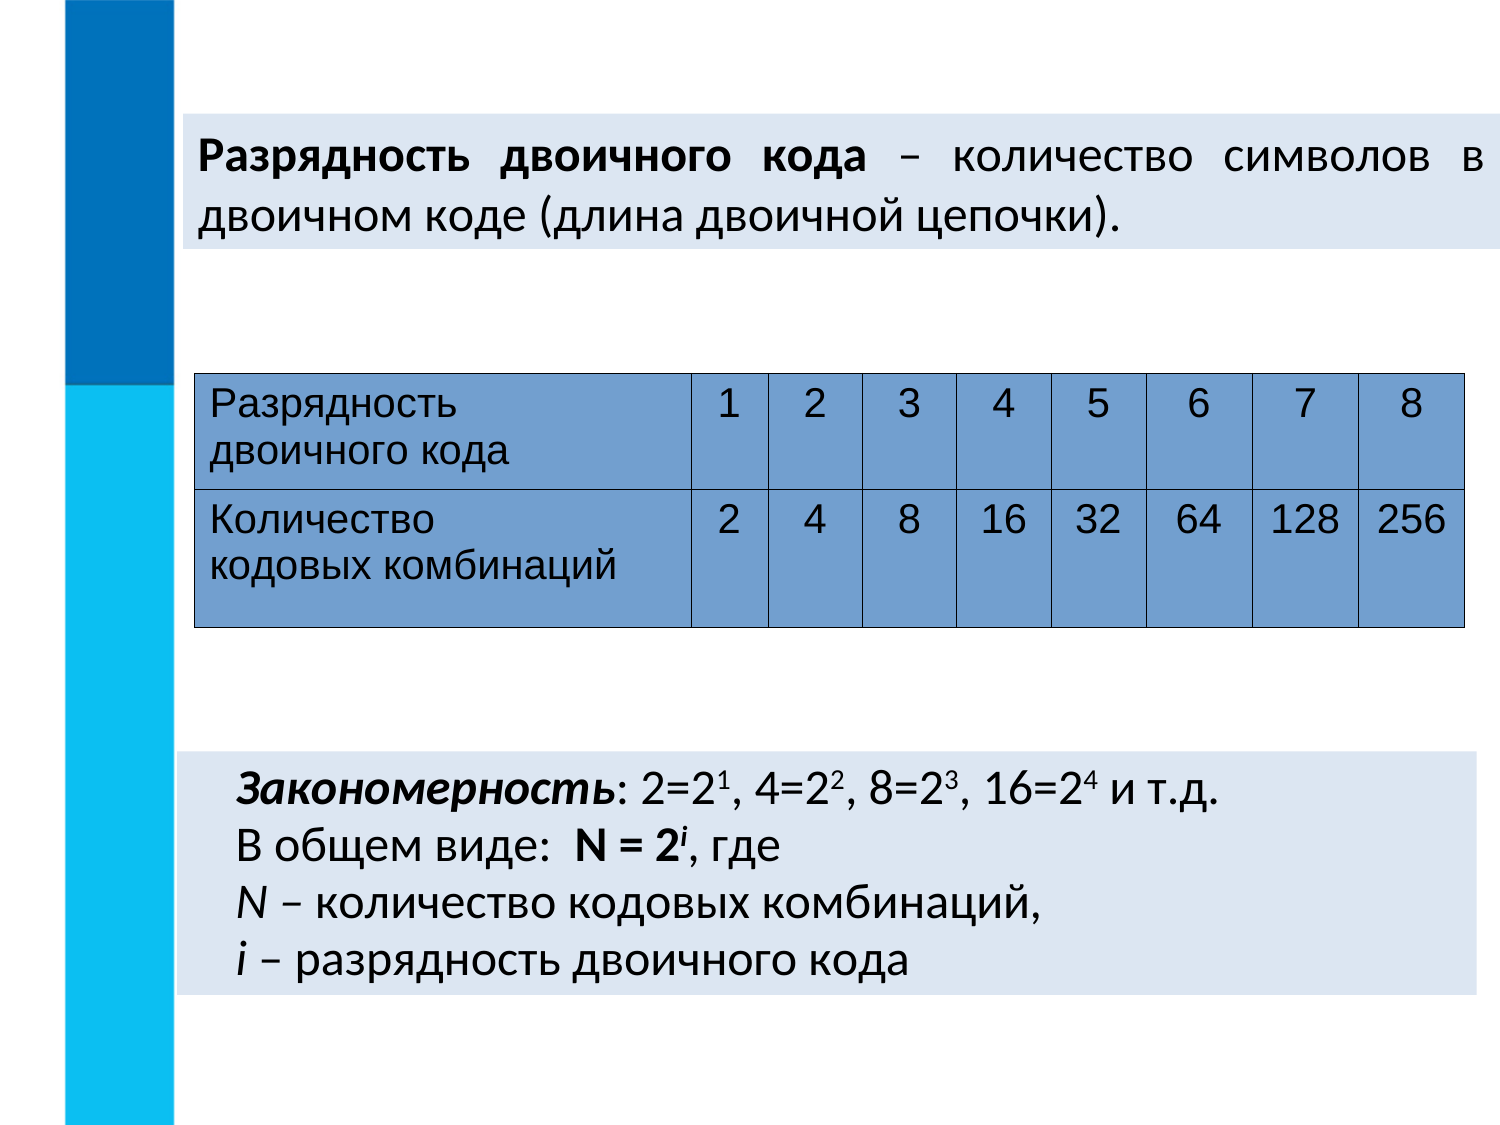

Разрядность двоичного кода – количество символов в двоичном коде (длина двоичной цепочки).
| Разрядность двоичного кода | 1 | 2 | 3 | 4 | 5 | 6 | 7 | 8 |
| --- | --- | --- | --- | --- | --- | --- | --- | --- |
| Количество кодовых комбинаций | 2 | 4 | 8 | 16 | 32 | 64 | 128 | 256 |
Закономерность: 2=21, 4=22, 8=23, 16=24 и т.д.
В общем виде: N = 2i, где
N – количество кодовых комбинаций,
i – разрядность двоичного кода